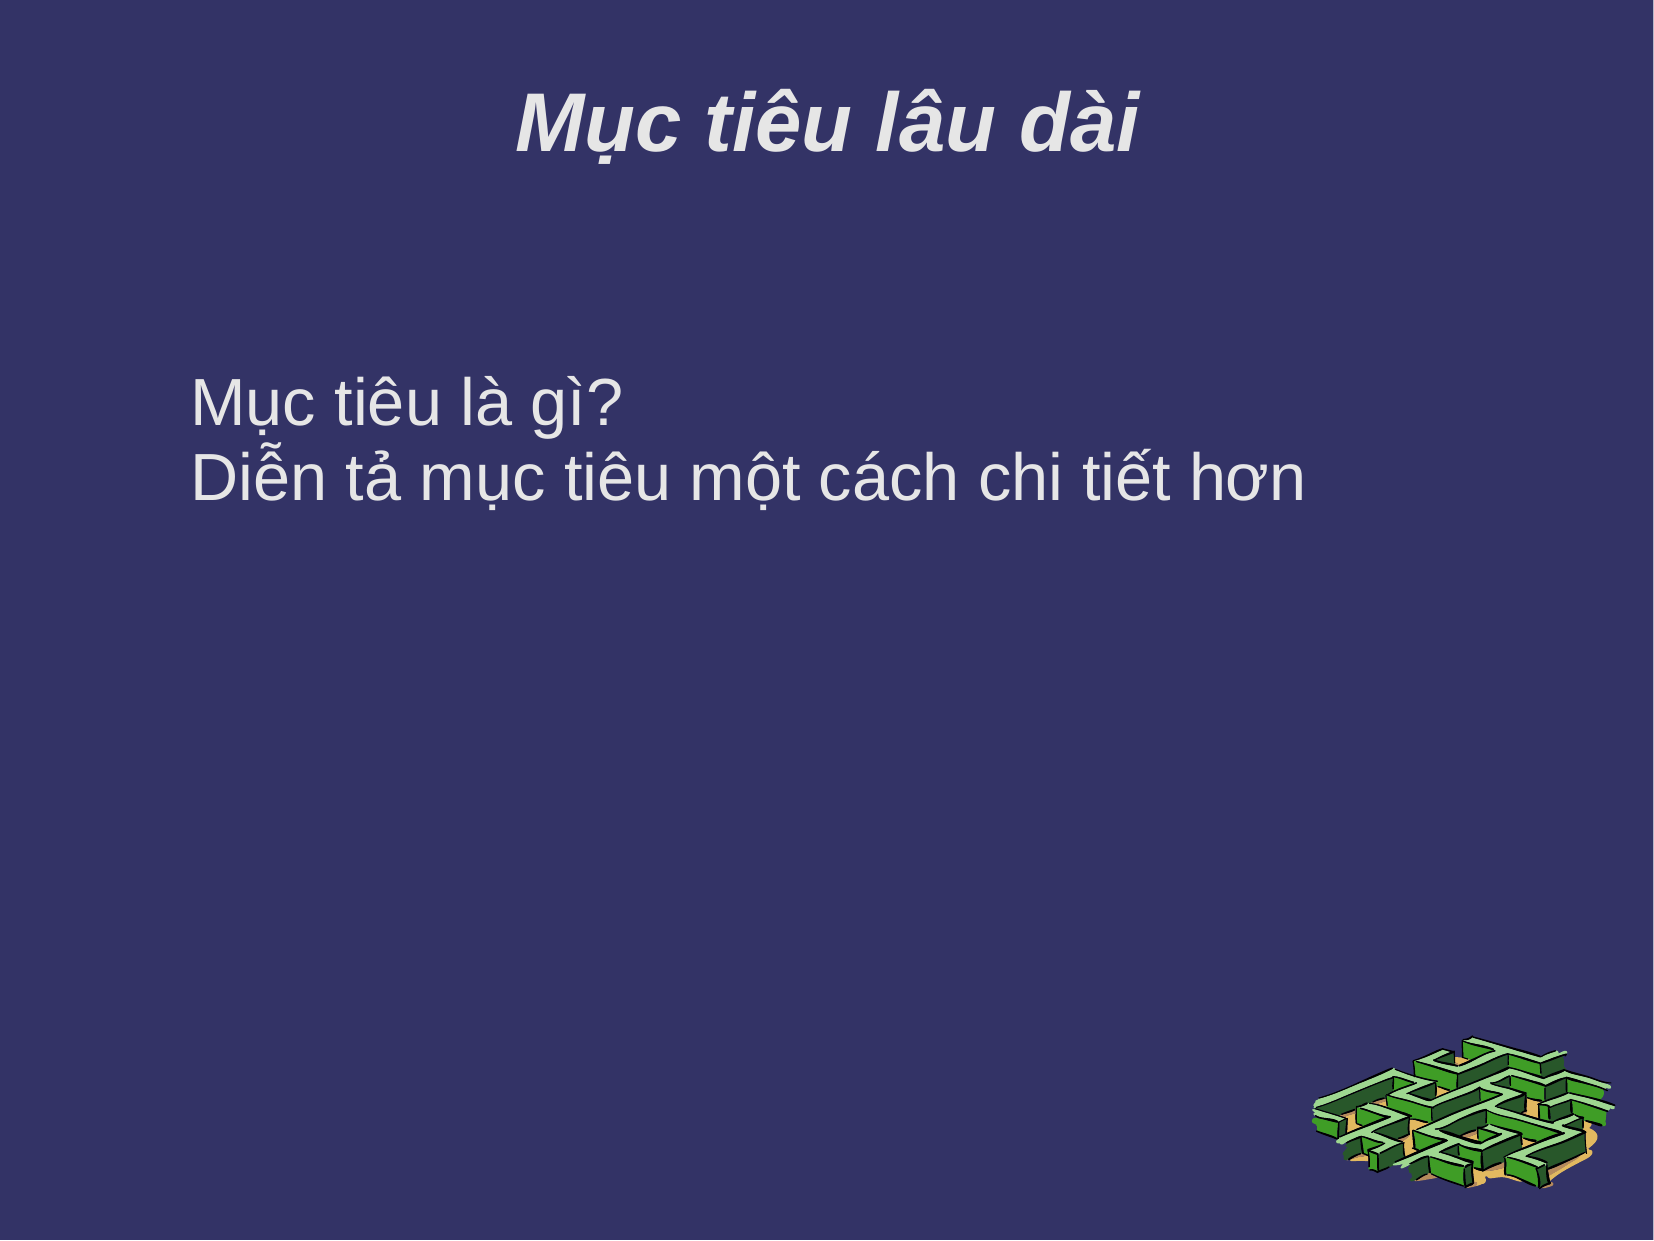

# Mục tiêu lâu dài
Mục tiêu là gì?
Diễn tả mục tiêu một cách chi tiết hơn